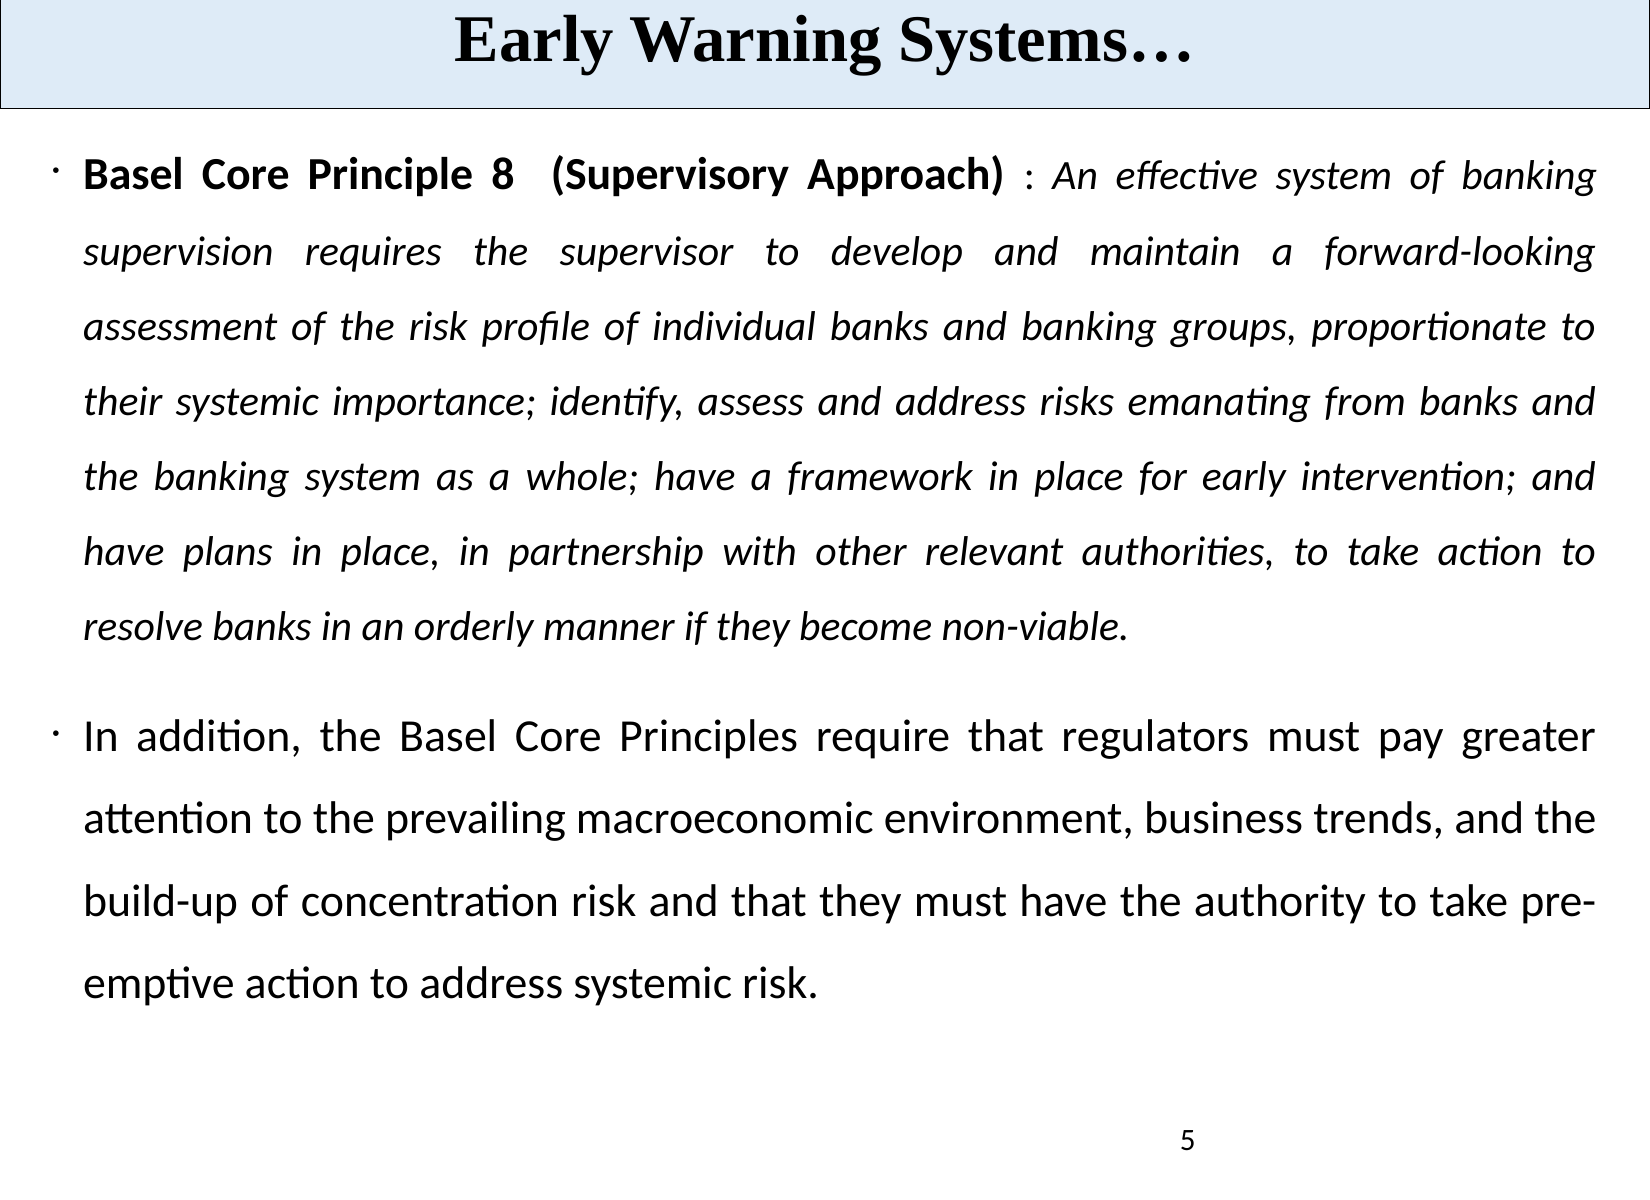

# Early Warning Systems…
Basel Core Principle 8 (Supervisory Approach) : An effective system of banking supervision requires the supervisor to develop and maintain a forward-looking assessment of the risk profile of individual banks and banking groups, proportionate to their systemic importance; identify, assess and address risks emanating from banks and the banking system as a whole; have a framework in place for early intervention; and have plans in place, in partnership with other relevant authorities, to take action to resolve banks in an orderly manner if they become non-viable.
In addition, the Basel Core Principles require that regulators must pay greater attention to the prevailing macroeconomic environment, business trends, and the build-up of concentration risk and that they must have the authority to take pre-emptive action to address systemic risk.